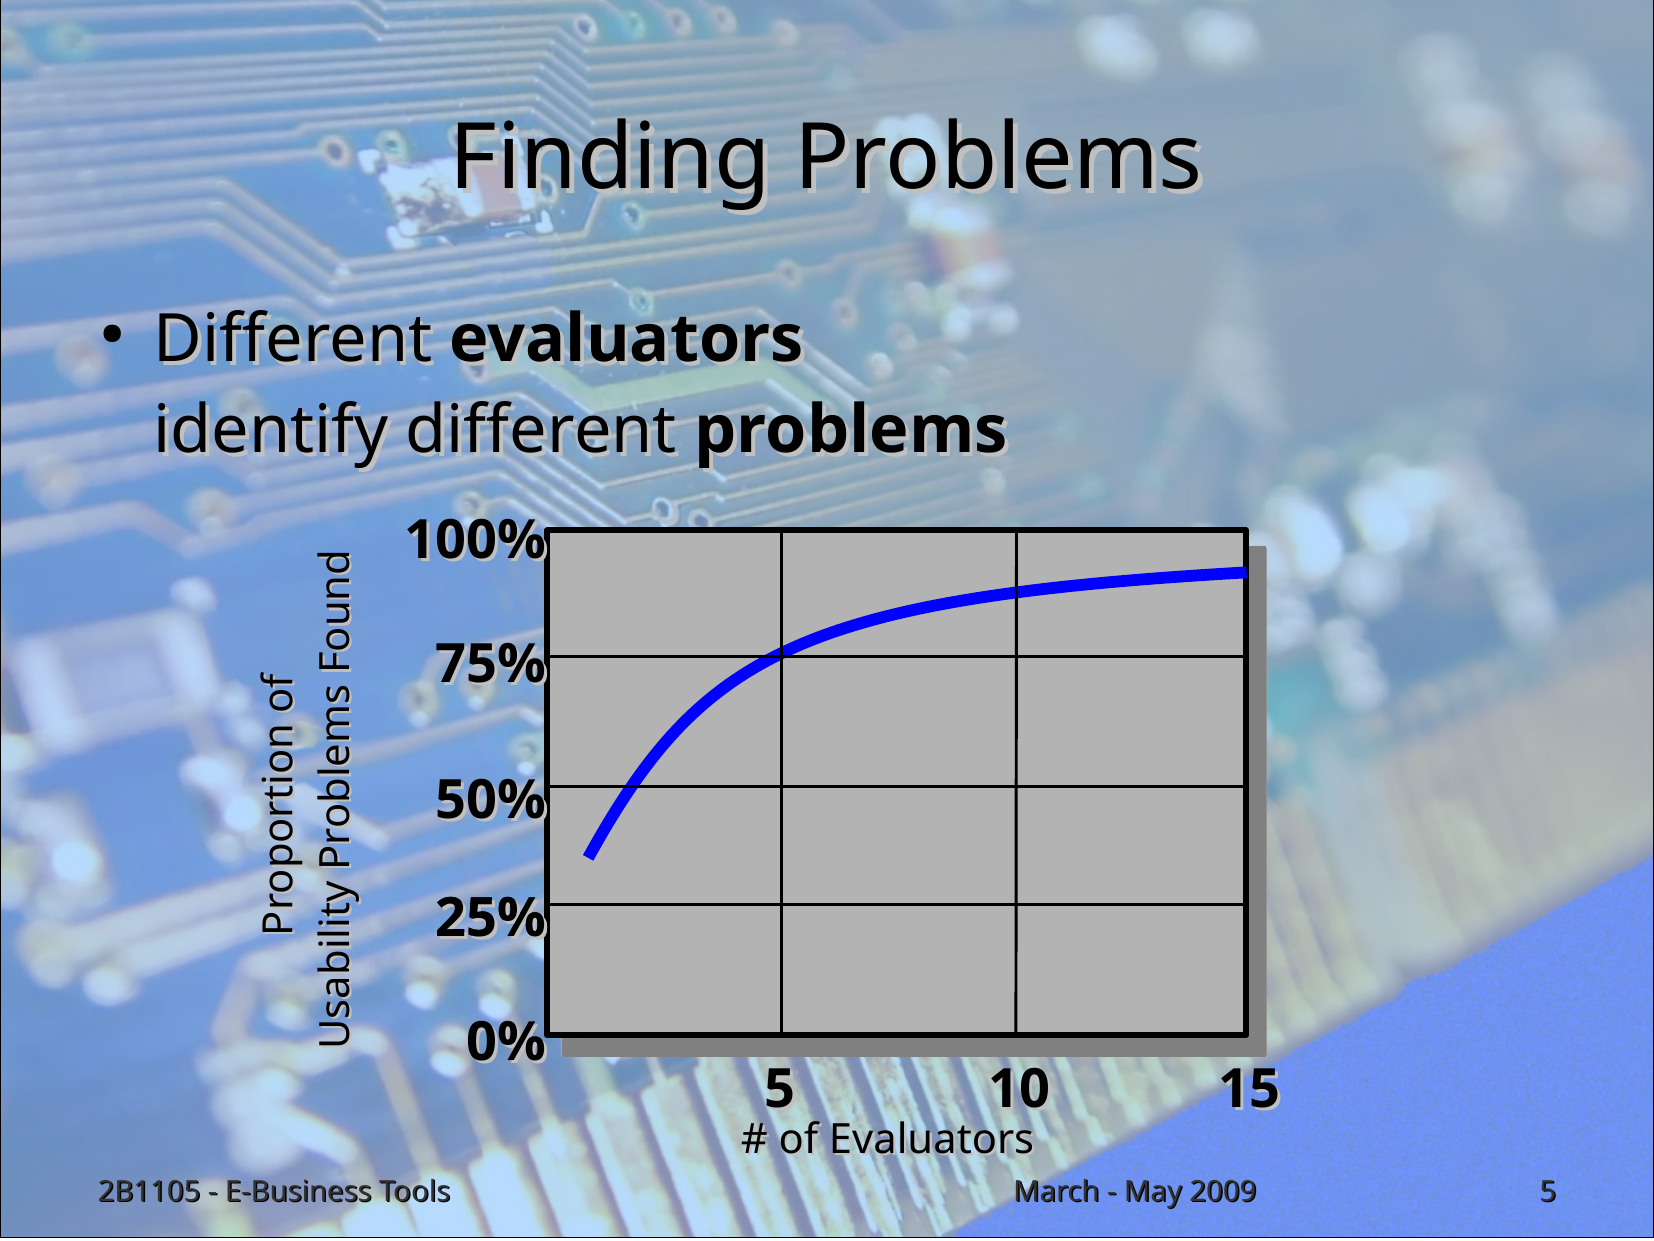

# Finding Problems
Different evaluators
identify different problems
100%
75%
Proportion of
Usability Problems Found
50%
25%
25%
0%
5
10
15
# of Evaluators